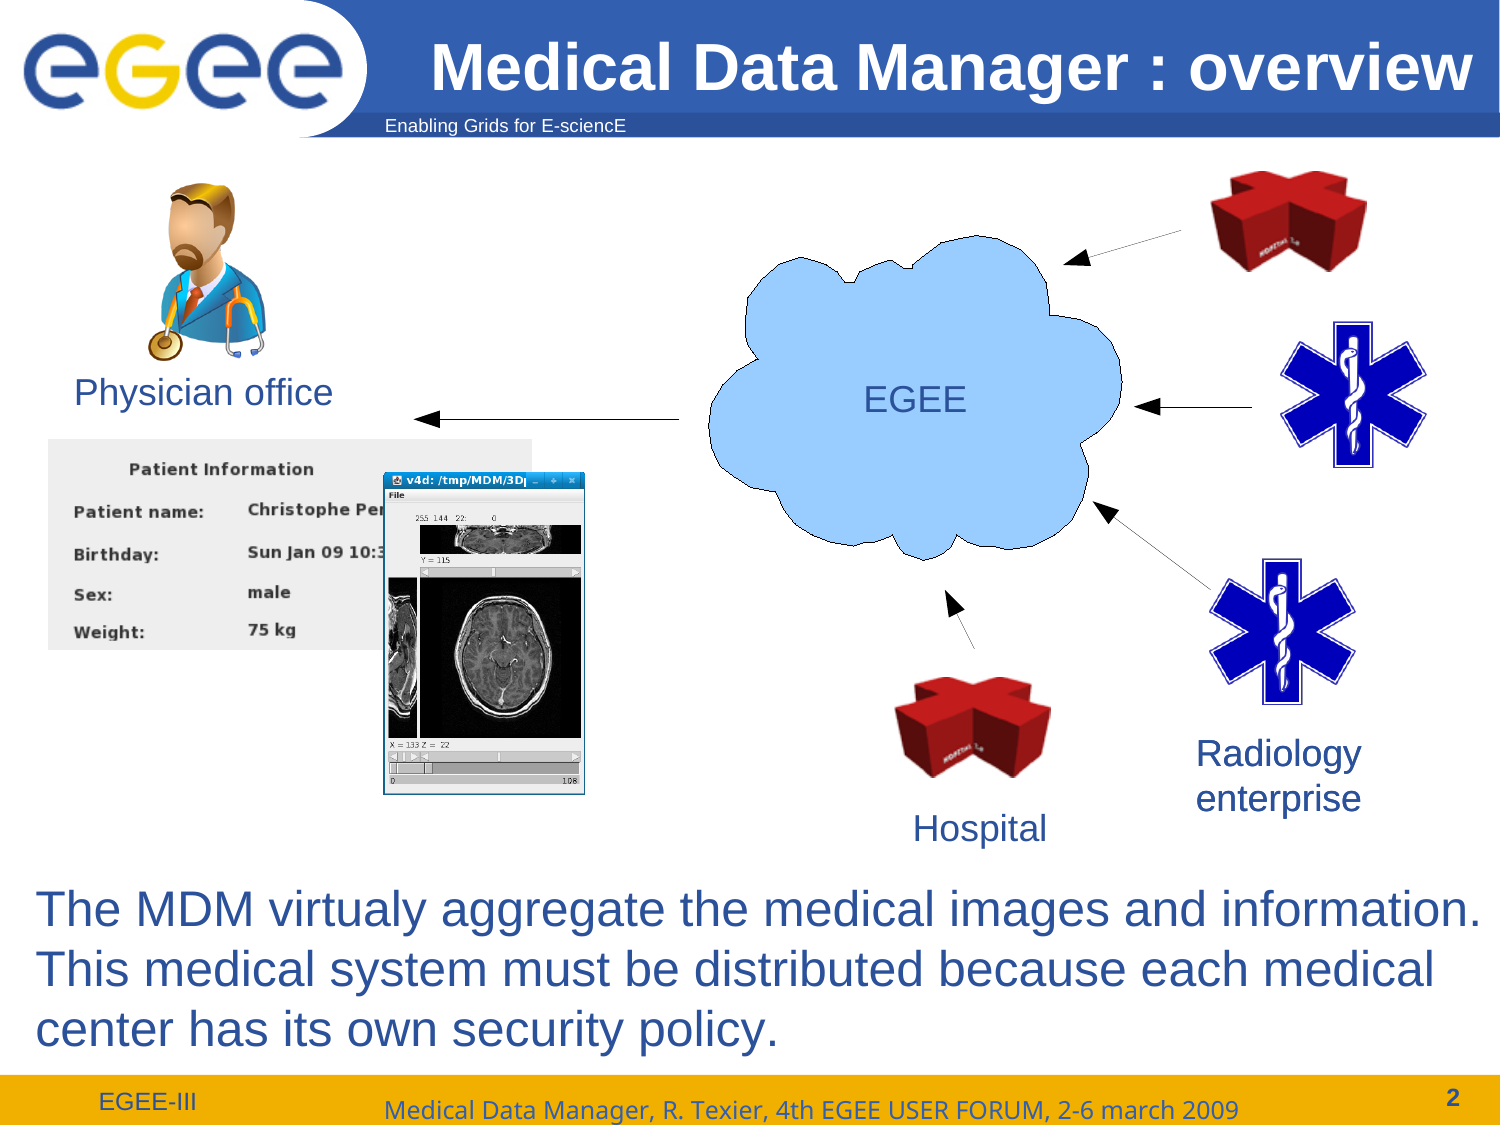

# Medical Data Manager : overview
EGEE
Physician office
Radiology
enterprise
Radiology
enterprise
Hospital
The MDM virtualy aggregate the medical images and information.
This medical system must be distributed because each medical center has its own security policy.
2
To change: View -> Header and Footer